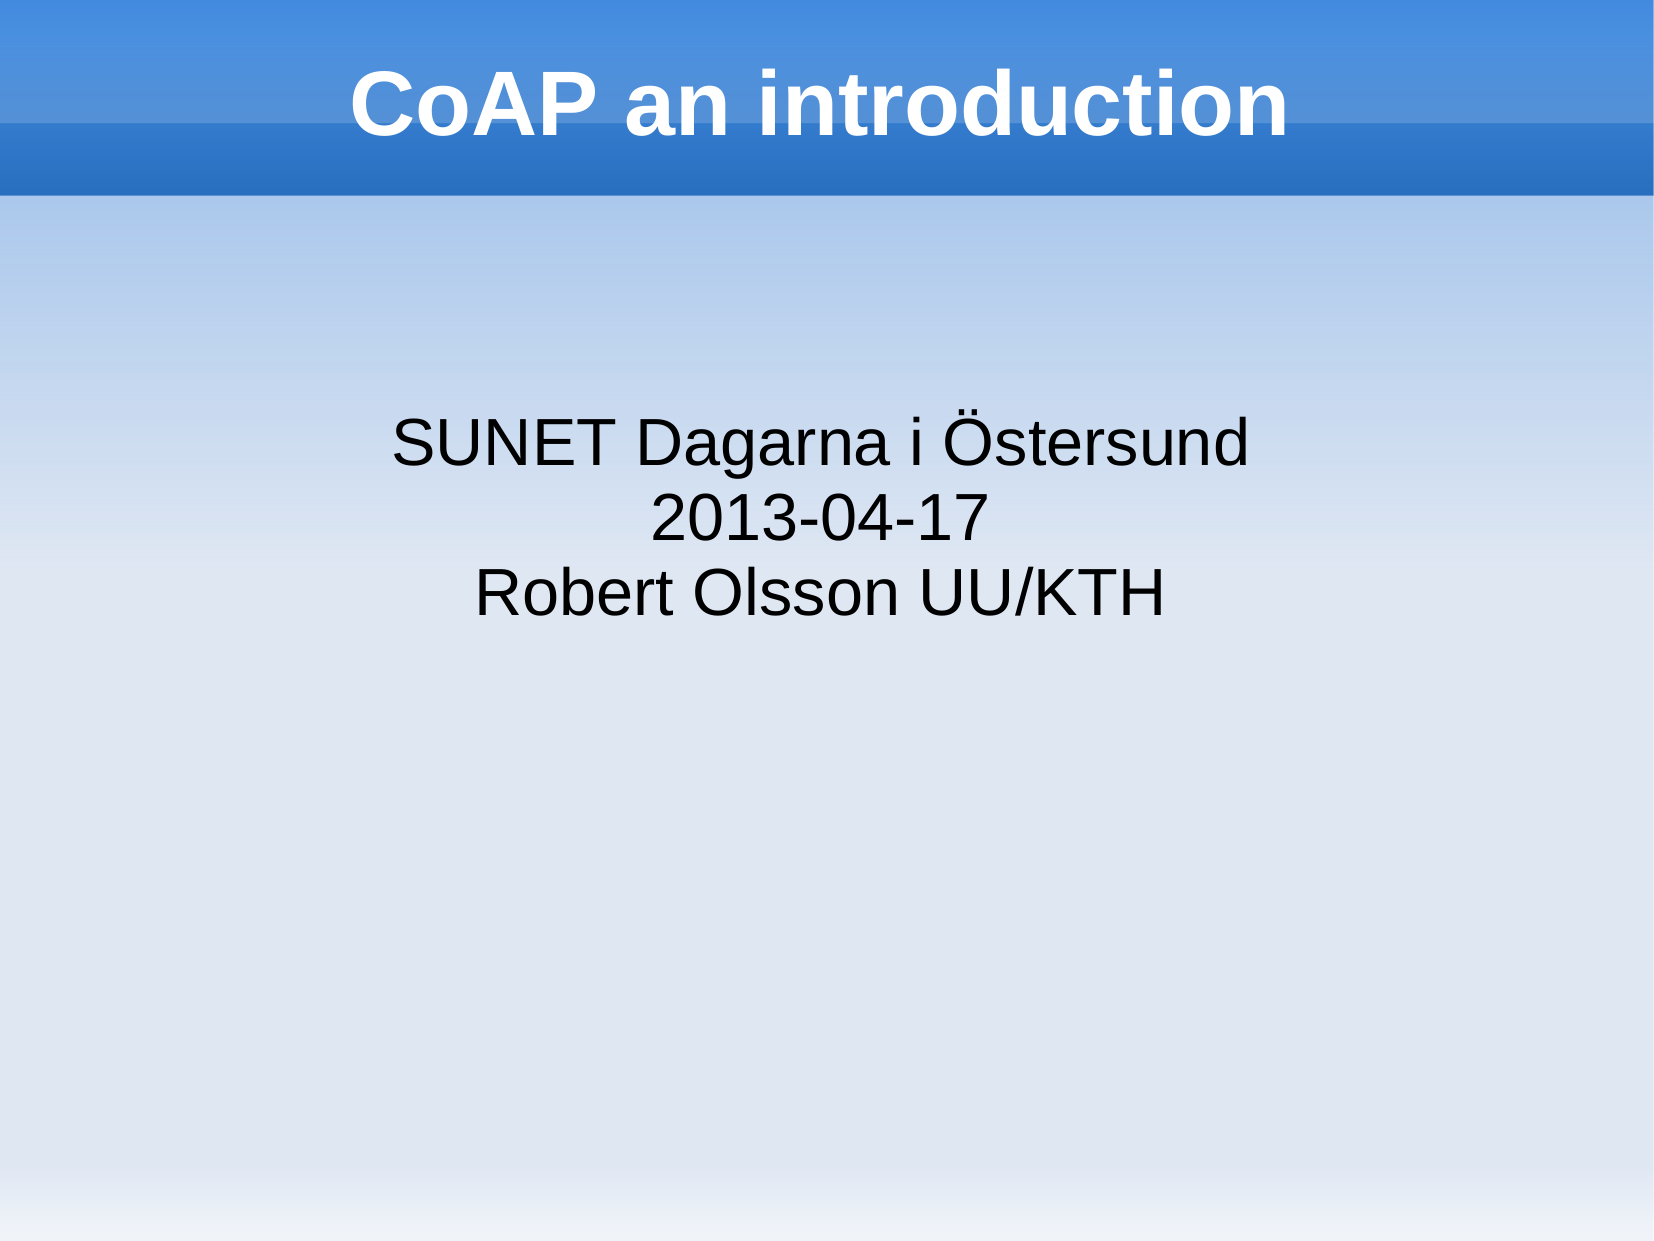

# CoAP an introduction
SUNET Dagarna i Östersund
2013-04-17
Robert Olsson UU/KTH